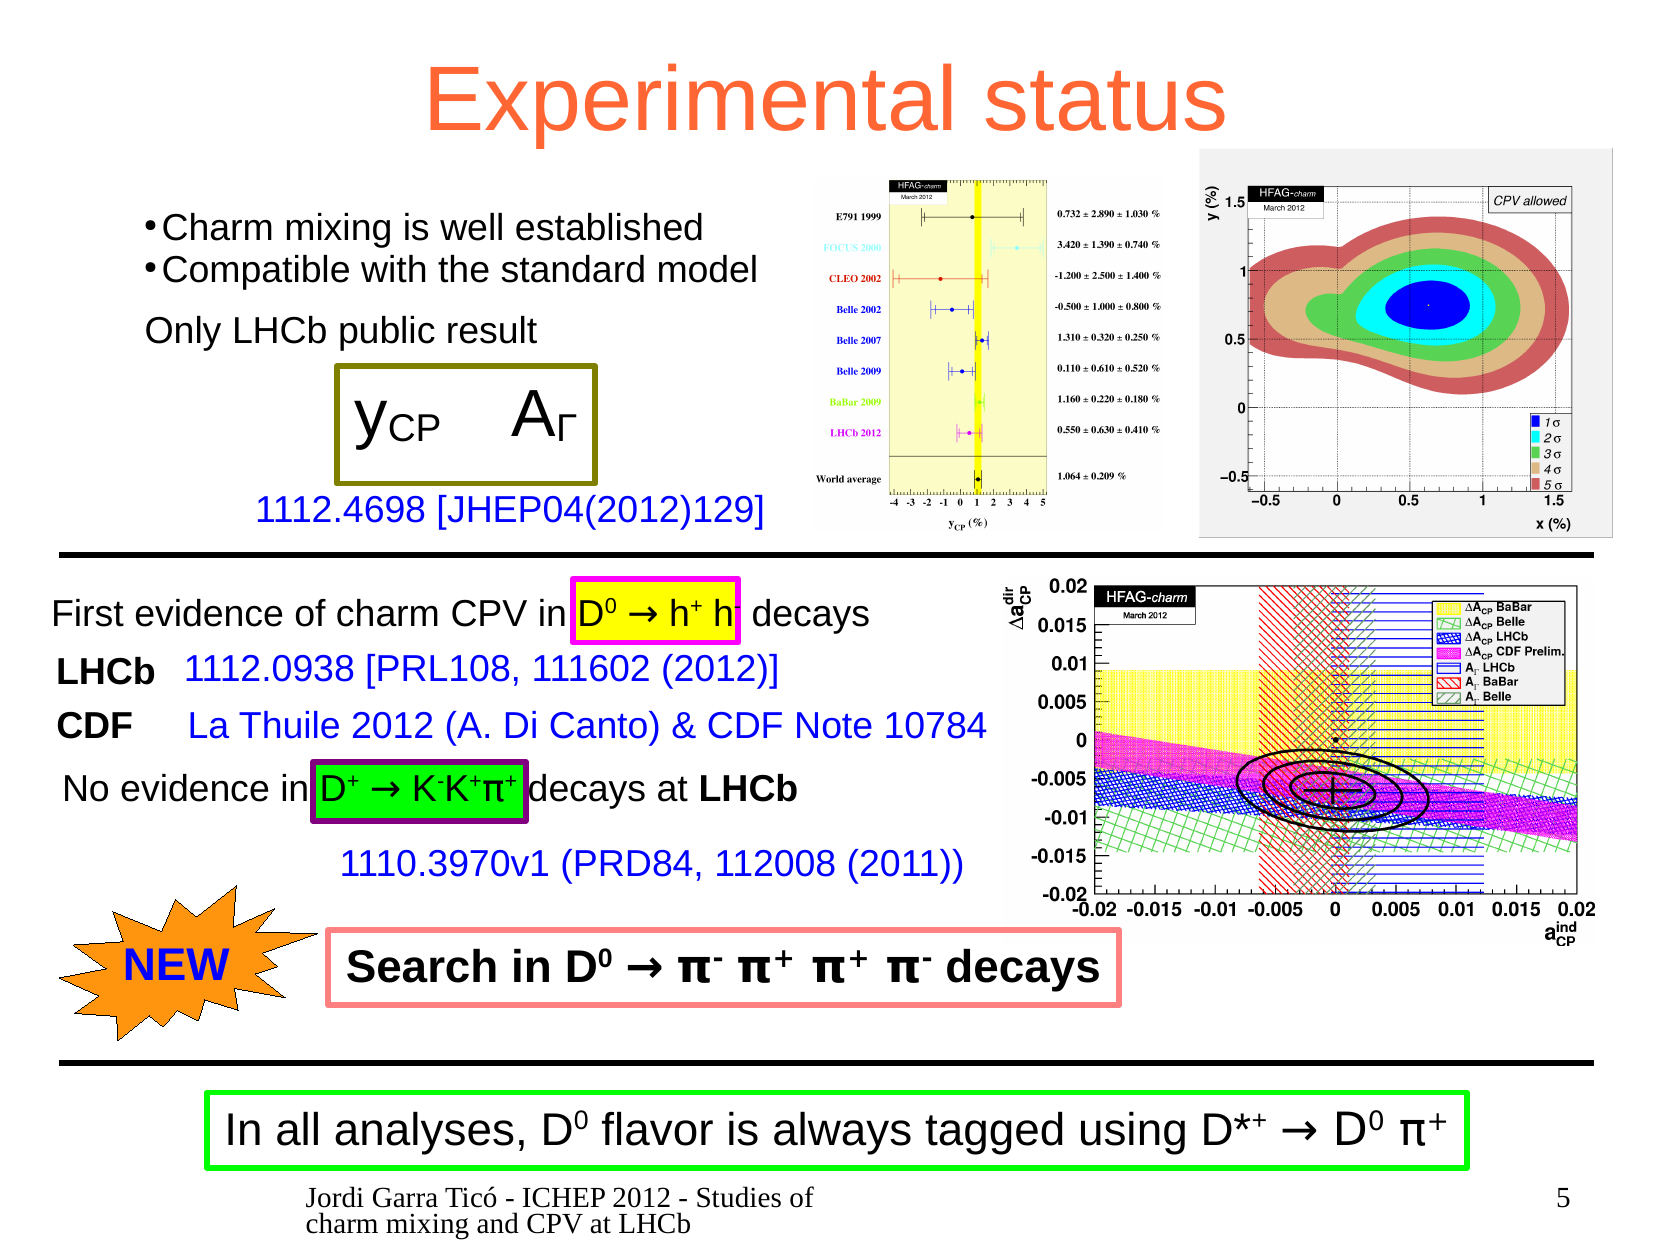

# Experimental status
Charm mixing is well established
Compatible with the standard model
Only LHCb public result
yCP AΓ
1112.4698 [JHEP04(2012)129]
First evidence of charm CPV in D0 → h+ h- decays
1112.0938 [PRL108, 111602 (2012)]
LHCb
CDF
La Thuile 2012 (A. Di Canto) & CDF Note 10784
No evidence in D+ → K-K+π+ decays at LHCb
1110.3970v1 (PRD84, 112008 (2011))
NEW
Search in D0 → π- π+ π+ π- decays
In all analyses, D0 flavor is always tagged using D*+ → D0 π+
Jordi Garra Ticó - ICHEP 2012 - Studies of charm mixing and CPV at LHCb
5